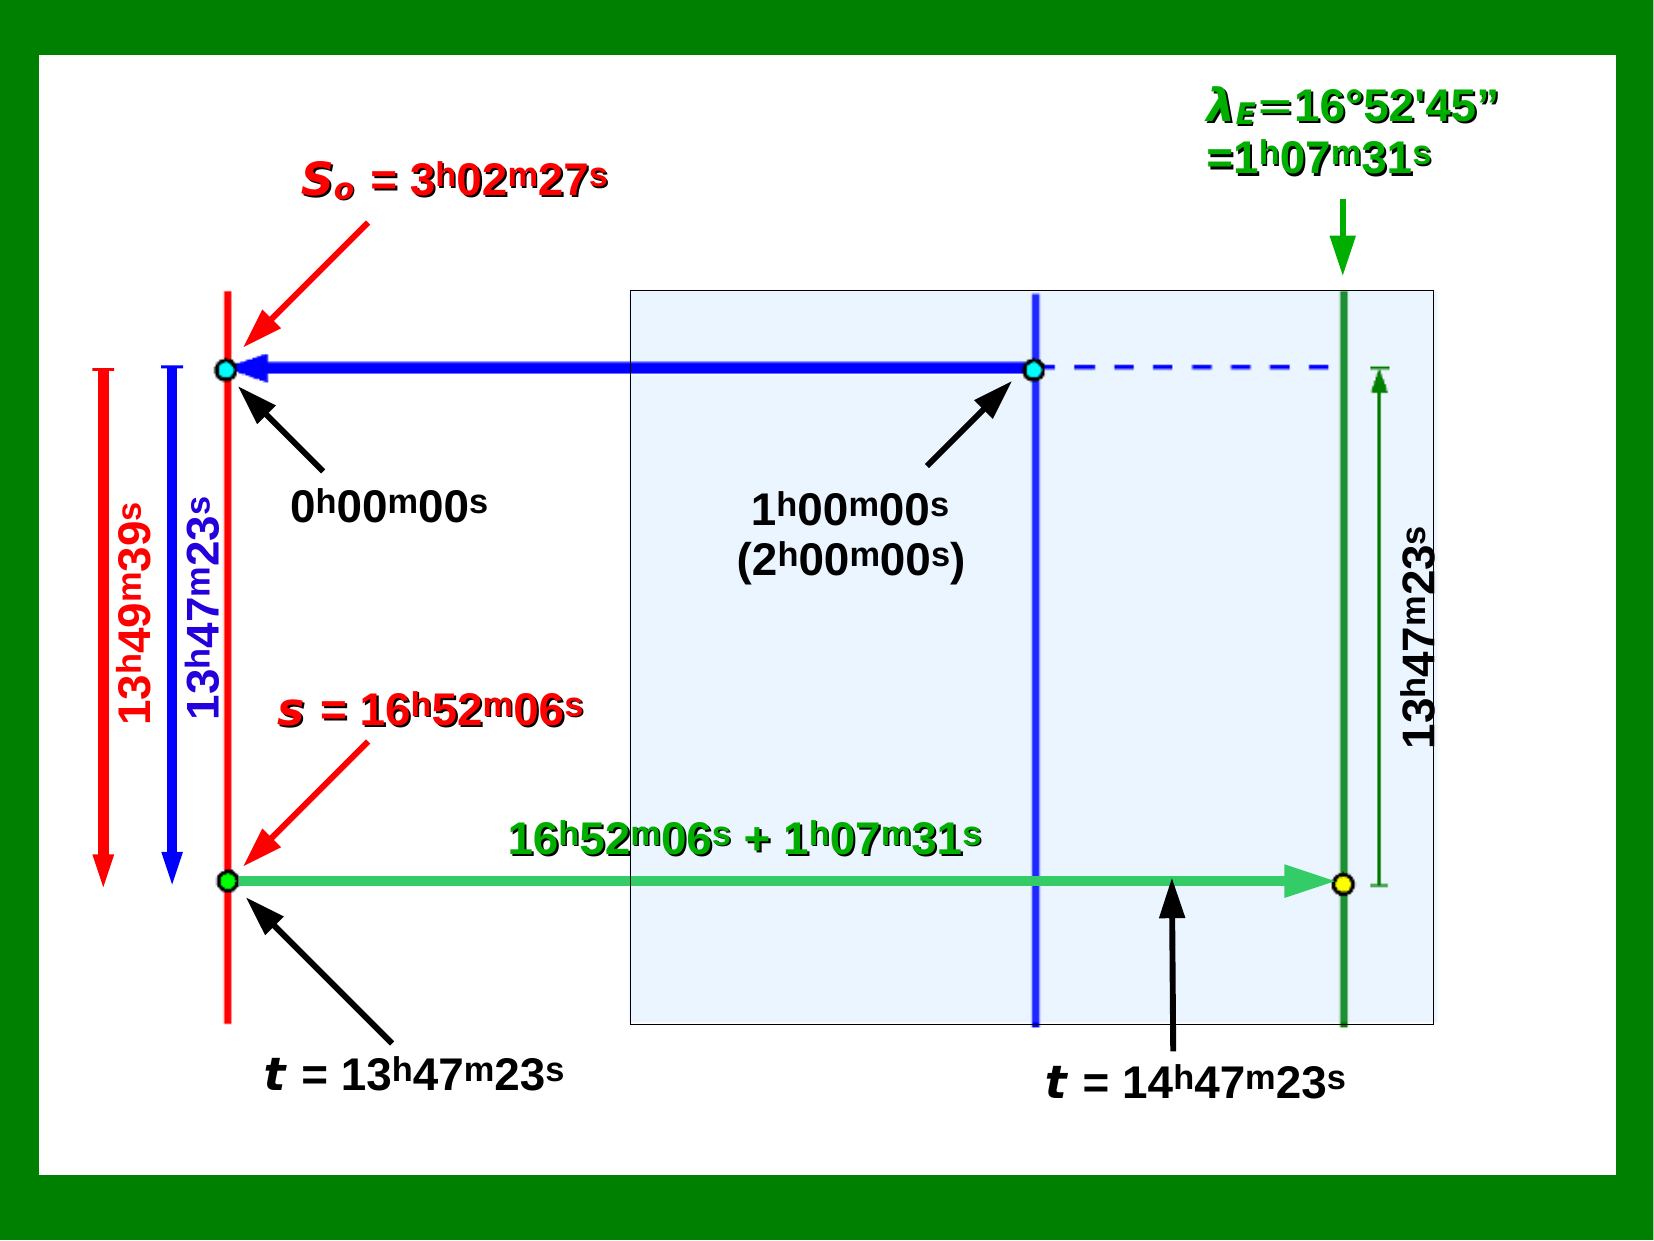

λE=16°52'45”
=1h07m31s
So = 3h02m27s
0h00m00s
1h00m00s
(2h00m00s)
13h47m23s
13h49m39s
13h47m23s
s = 16h52m06s
16h52m06s + 1h07m31s
t = 13h47m23s
t = 14h47m23s